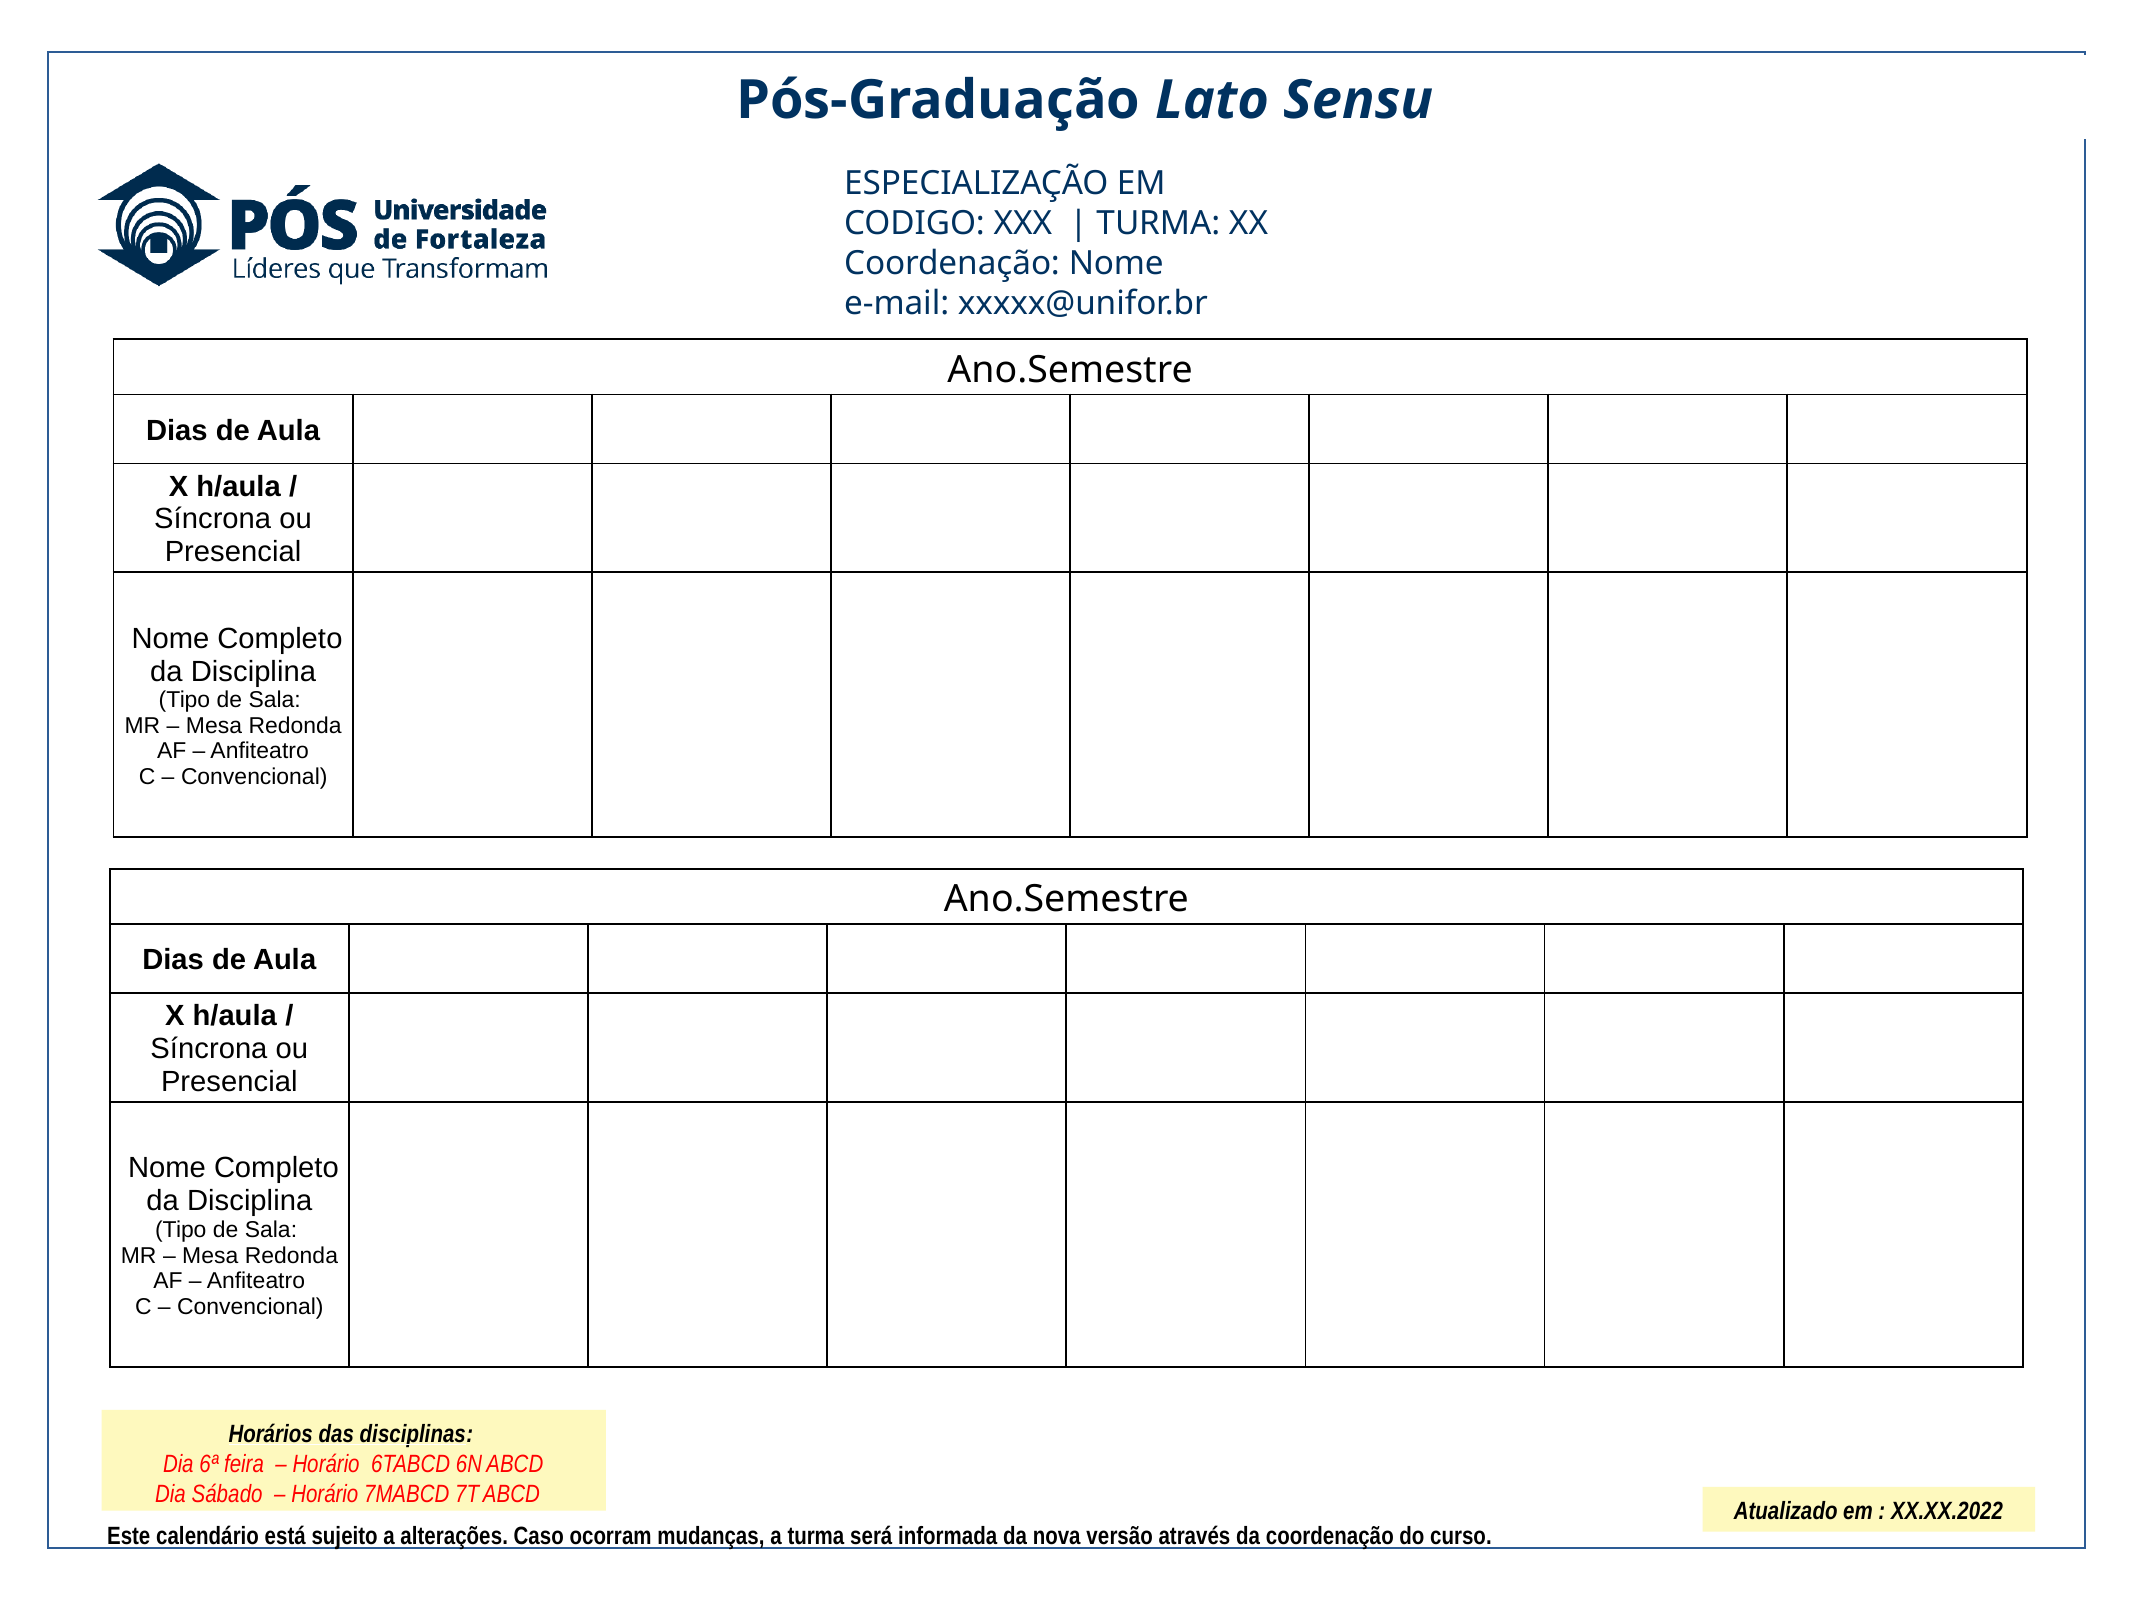

| Pós-Graduação Lato Sensu |
| --- |
ESPECIALIZAÇÃO EM
CODIGO: XXX | TURMA: XX
Coordenação: Nome
e-mail: xxxxx@unifor.br
| Ano.Semestre | | | | | | | |
| --- | --- | --- | --- | --- | --- | --- | --- |
| Dias de Aula | | | | | | | |
| X h/aula / Síncrona ou Presencial | | | | | | | |
| Nome Completo da Disciplina (Tipo de Sala: MR – Mesa Redonda AF – Anfiteatro C – Convencional) | | | | | | | |
| Ano.Semestre | | | | | | | |
| --- | --- | --- | --- | --- | --- | --- | --- |
| Dias de Aula | | | | | | | |
| X h/aula / Síncrona ou Presencial | | | | | | | |
| Nome Completo da Disciplina (Tipo de Sala: MR – Mesa Redonda AF – Anfiteatro C – Convencional) | | | | | | | |
Horários das disciplinas:
Dia 6ª feira – Horário 6TABCD 6N ABCD
Dia Sábado – Horário 7MABCD 7T ABCD
Atualizado em : XX.XX.2022
Este calendário está sujeito a alterações. Caso ocorram mudanças, a turma será informada da nova versão através da coordenação do curso.